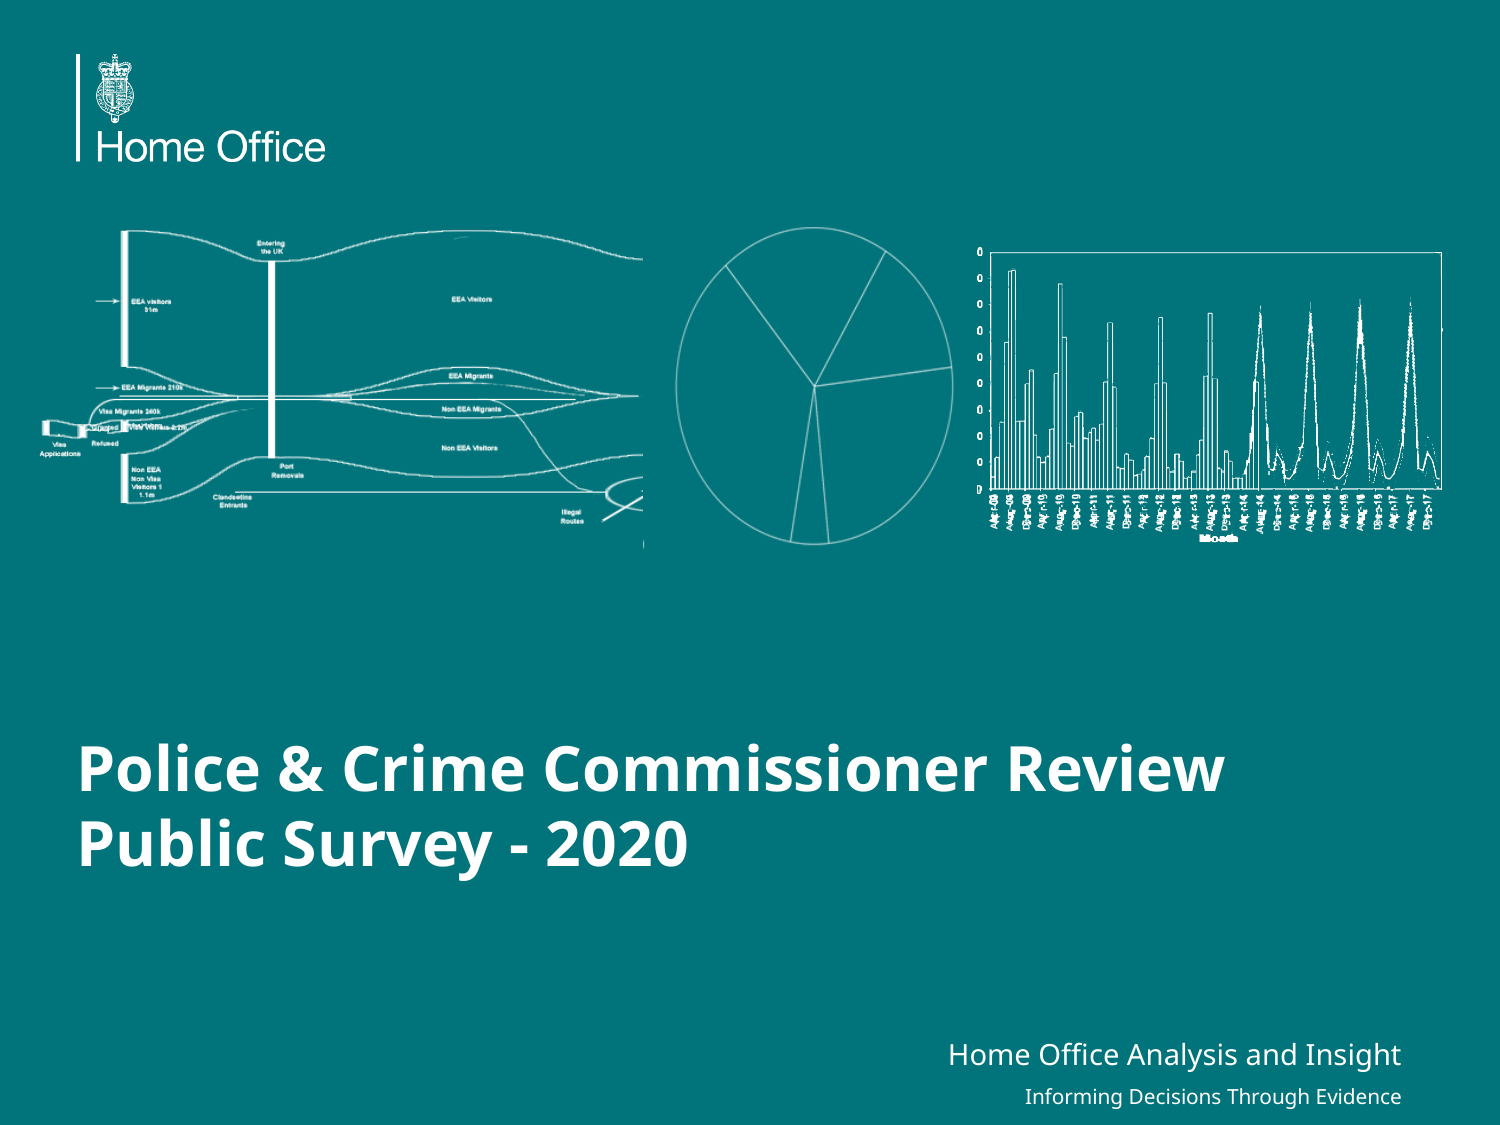

# Police & Crime Commissioner Review Public Survey - 2020